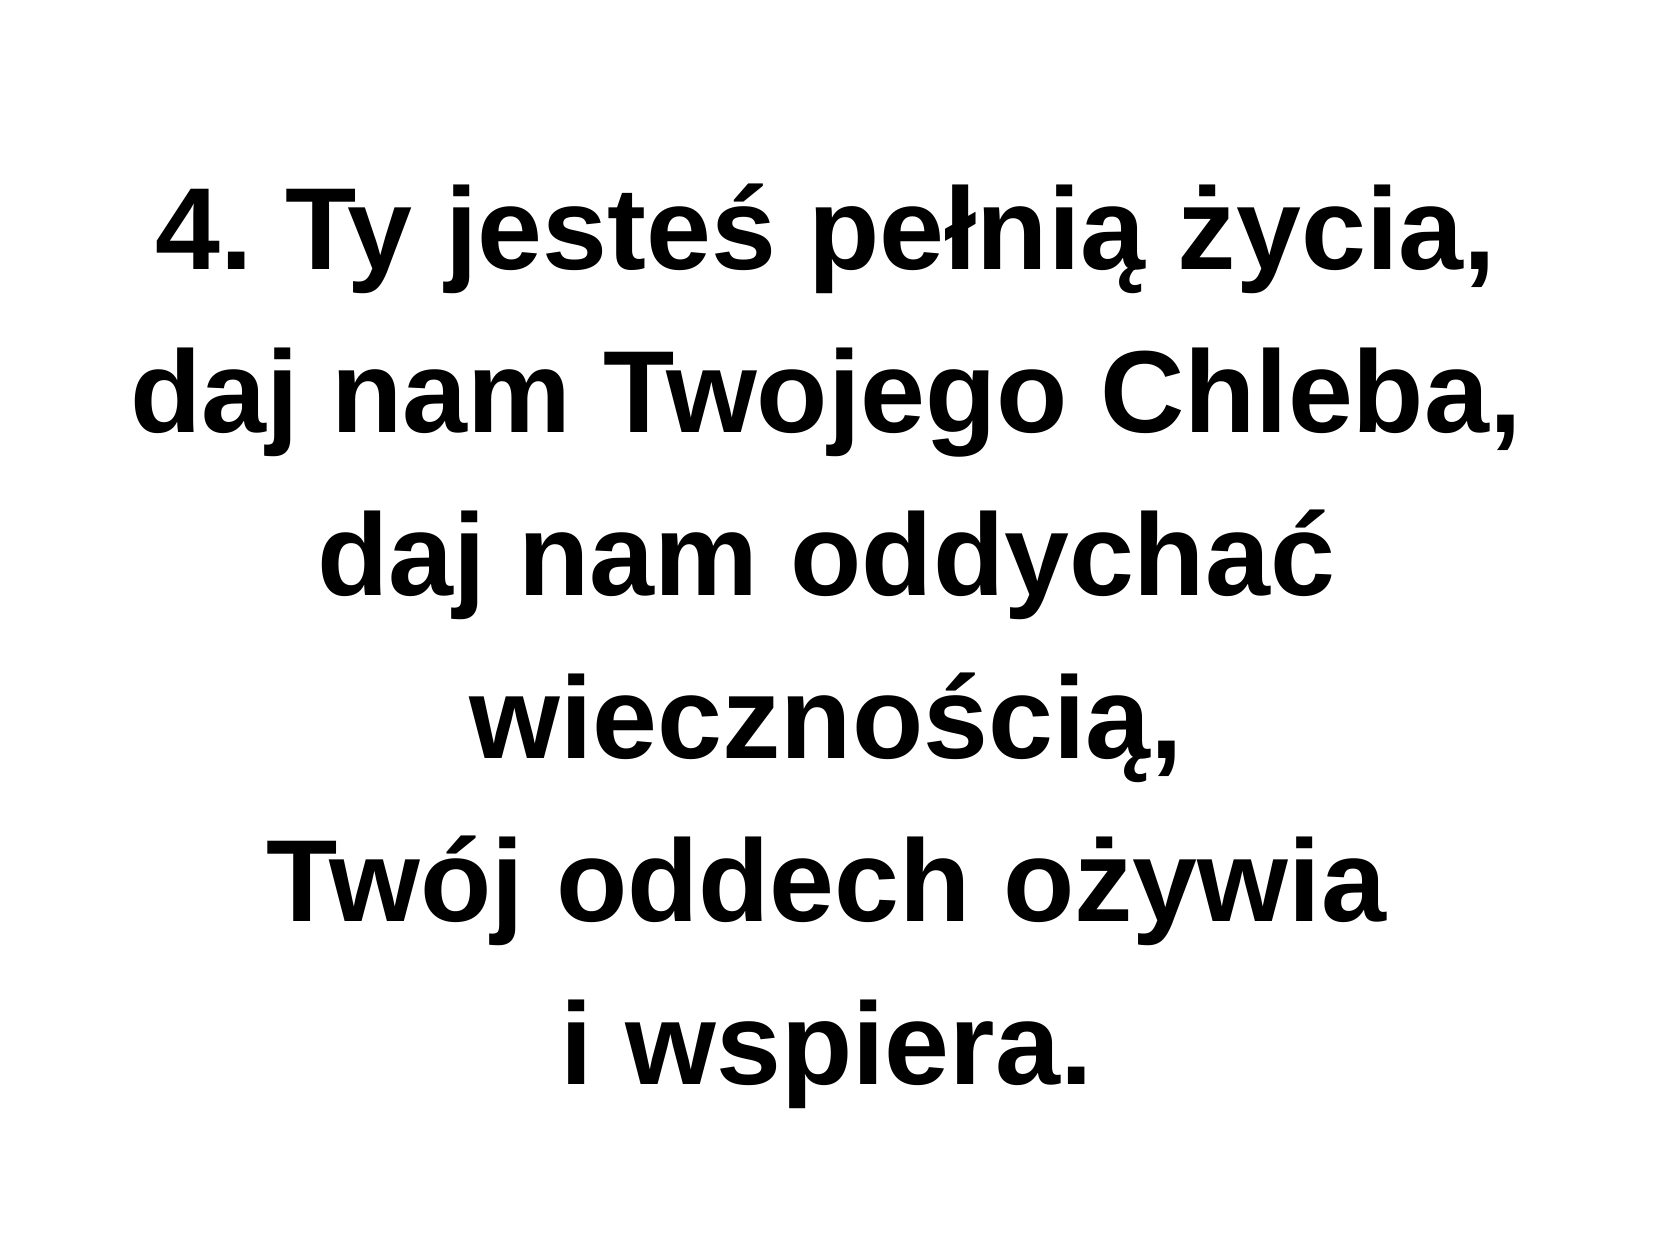

# 4. Ty jesteś pełnią życia,
daj nam Twojego Chleba,
daj nam oddychać wiecznością,
Twój oddech ożywia
i wspiera.